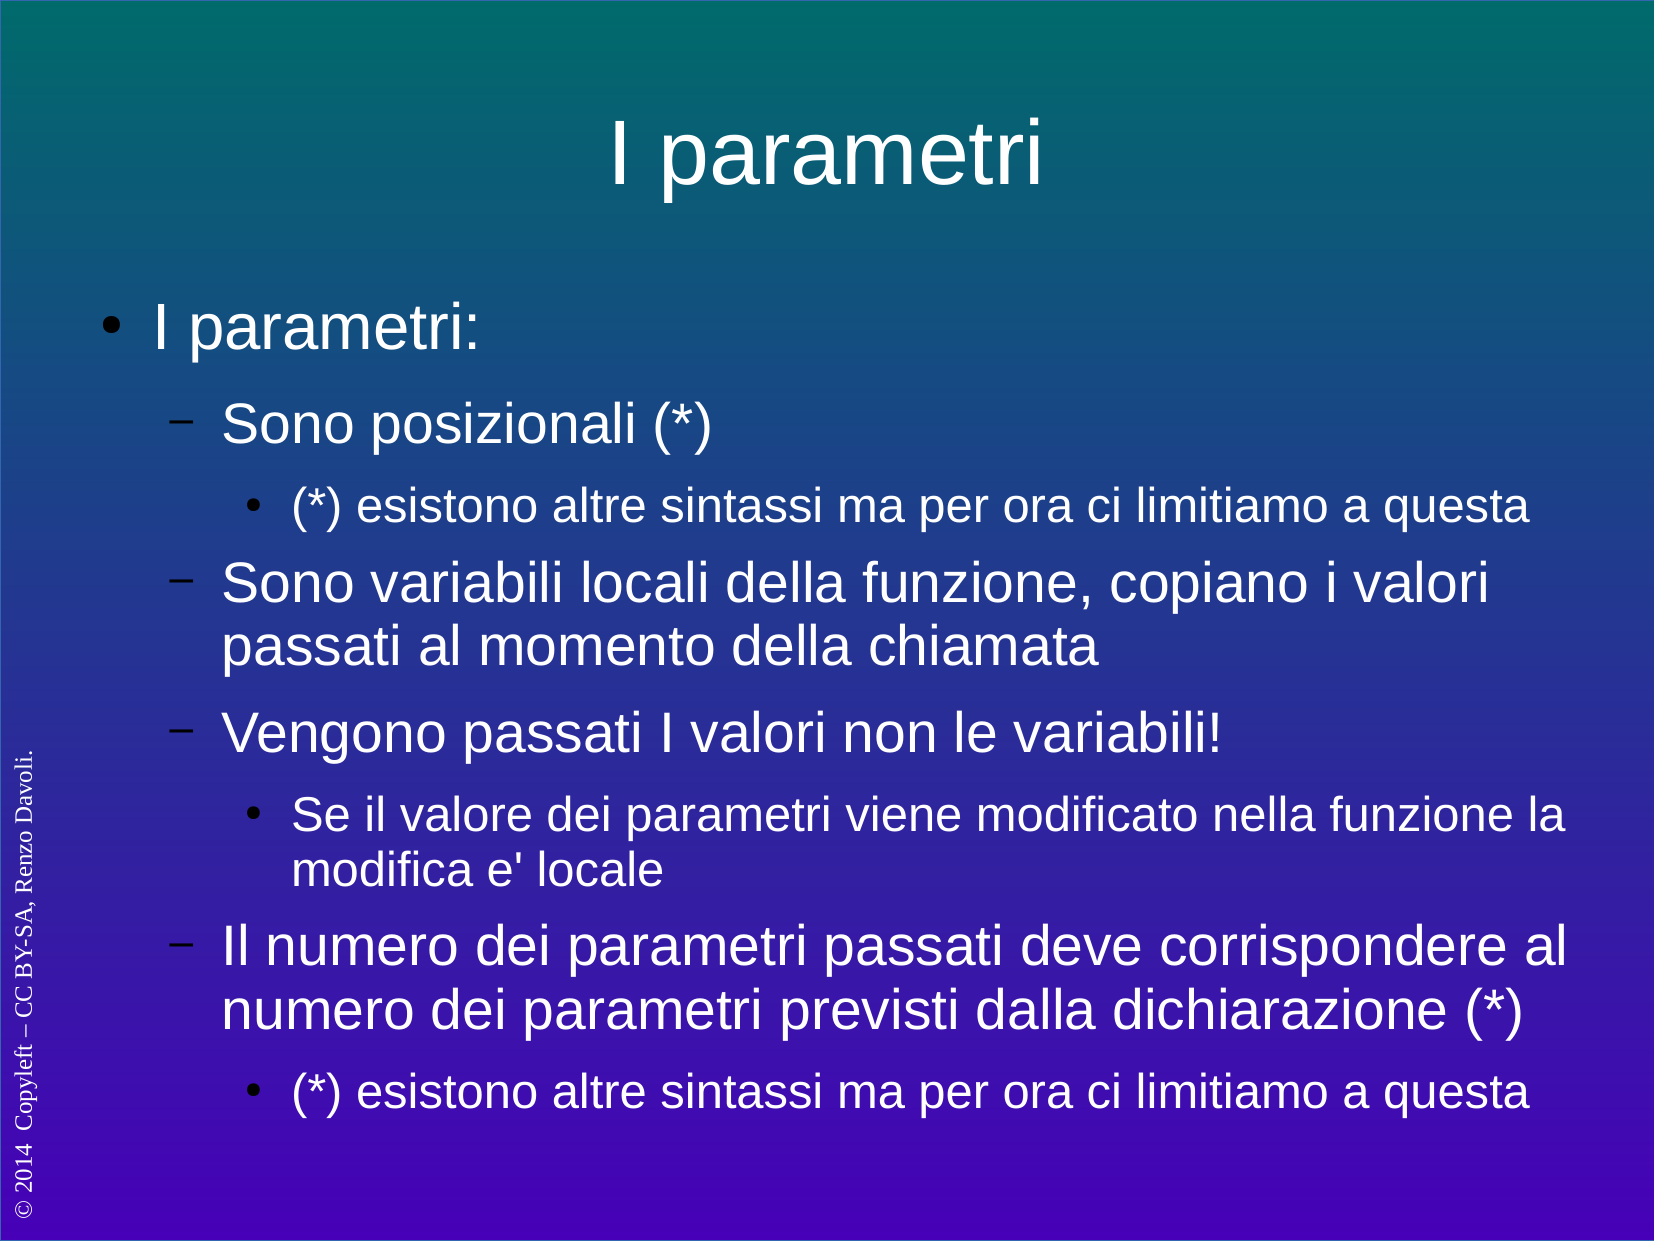

# I parametri
I parametri:
Sono posizionali (*)
(*) esistono altre sintassi ma per ora ci limitiamo a questa
Sono variabili locali della funzione, copiano i valori passati al momento della chiamata
Vengono passati I valori non le variabili!
Se il valore dei parametri viene modificato nella funzione la modifica e' locale
Il numero dei parametri passati deve corrispondere al numero dei parametri previsti dalla dichiarazione (*)
(*) esistono altre sintassi ma per ora ci limitiamo a questa